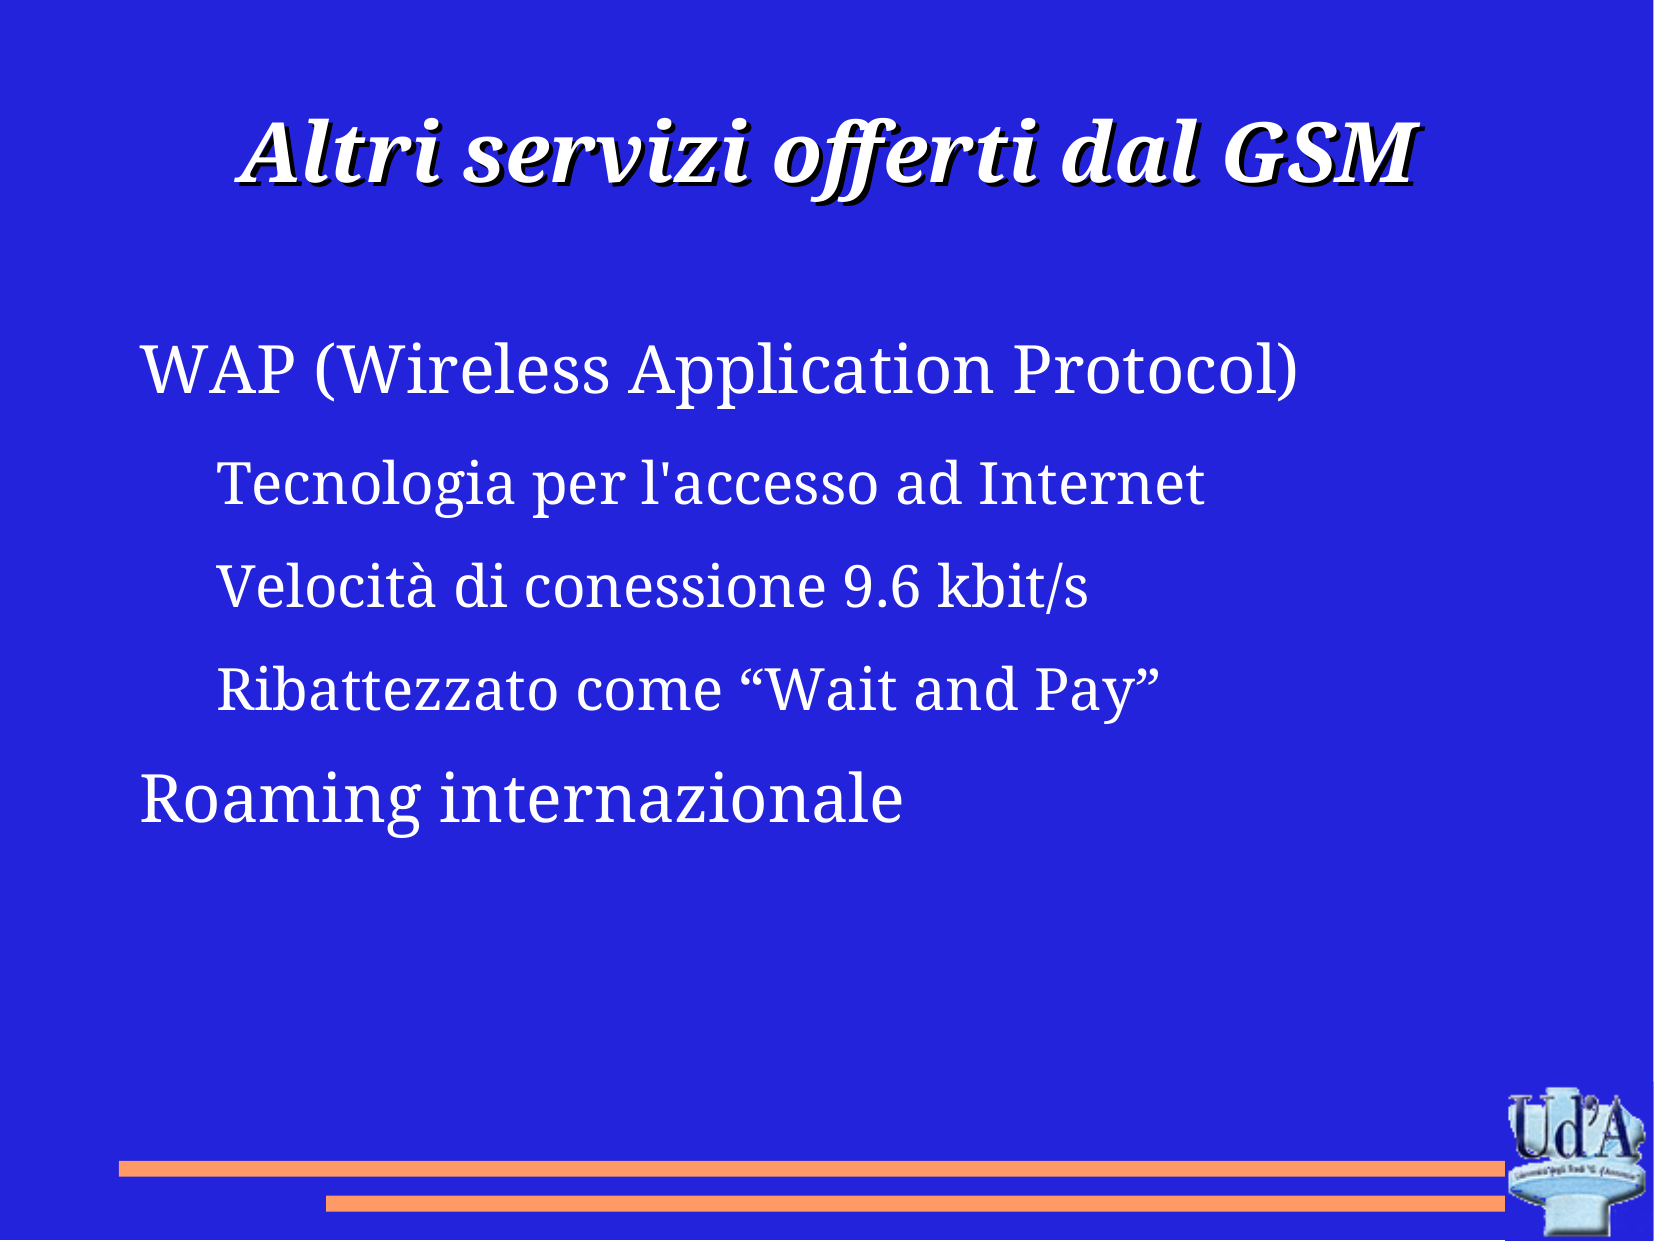

# Altri servizi offerti dal GSM
WAP (Wireless Application Protocol)
Tecnologia per l'accesso ad Internet
Velocità di conessione 9.6 kbit/s
Ribattezzato come “Wait and Pay”
Roaming internazionale